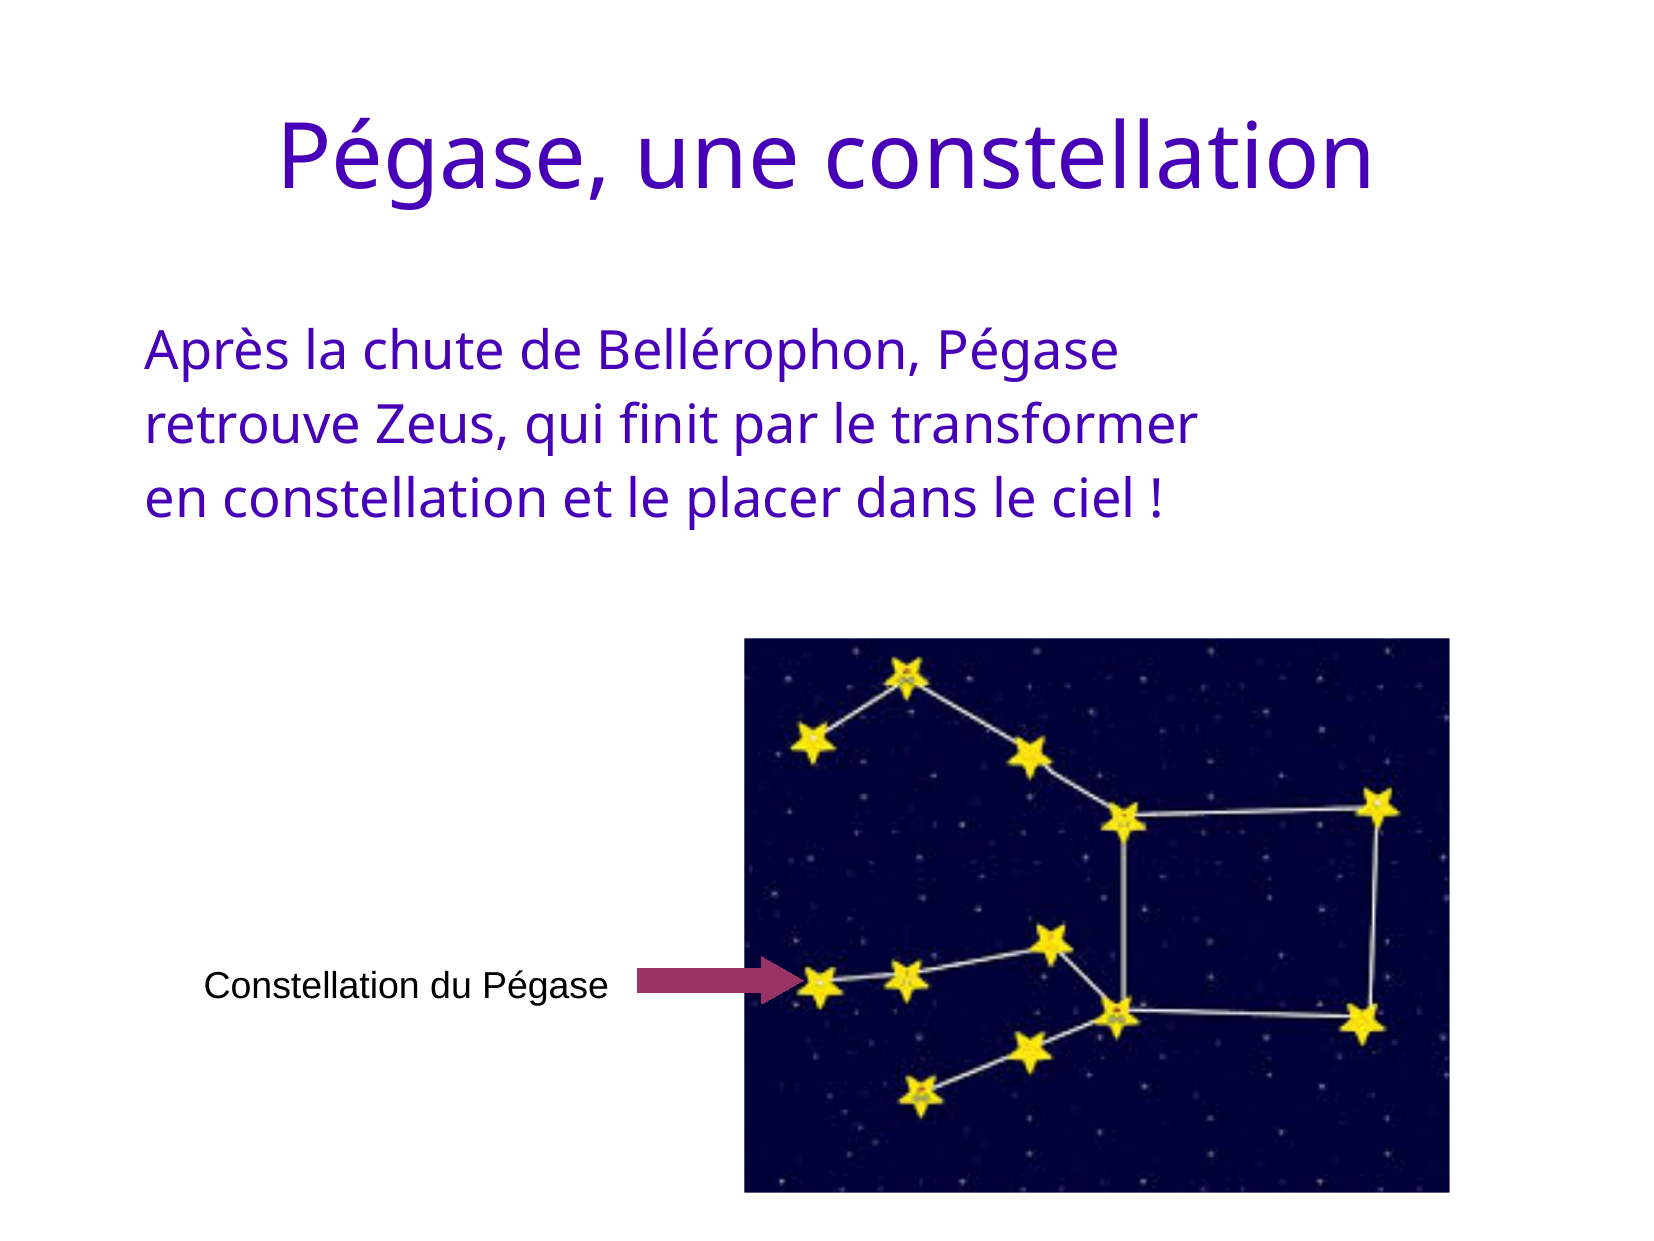

# Pégase, une constellation
Après la chute de Bellérophon, Pégase retrouve Zeus, qui finit par le transformer en constellation et le placer dans le ciel !
Constellation du Pégase